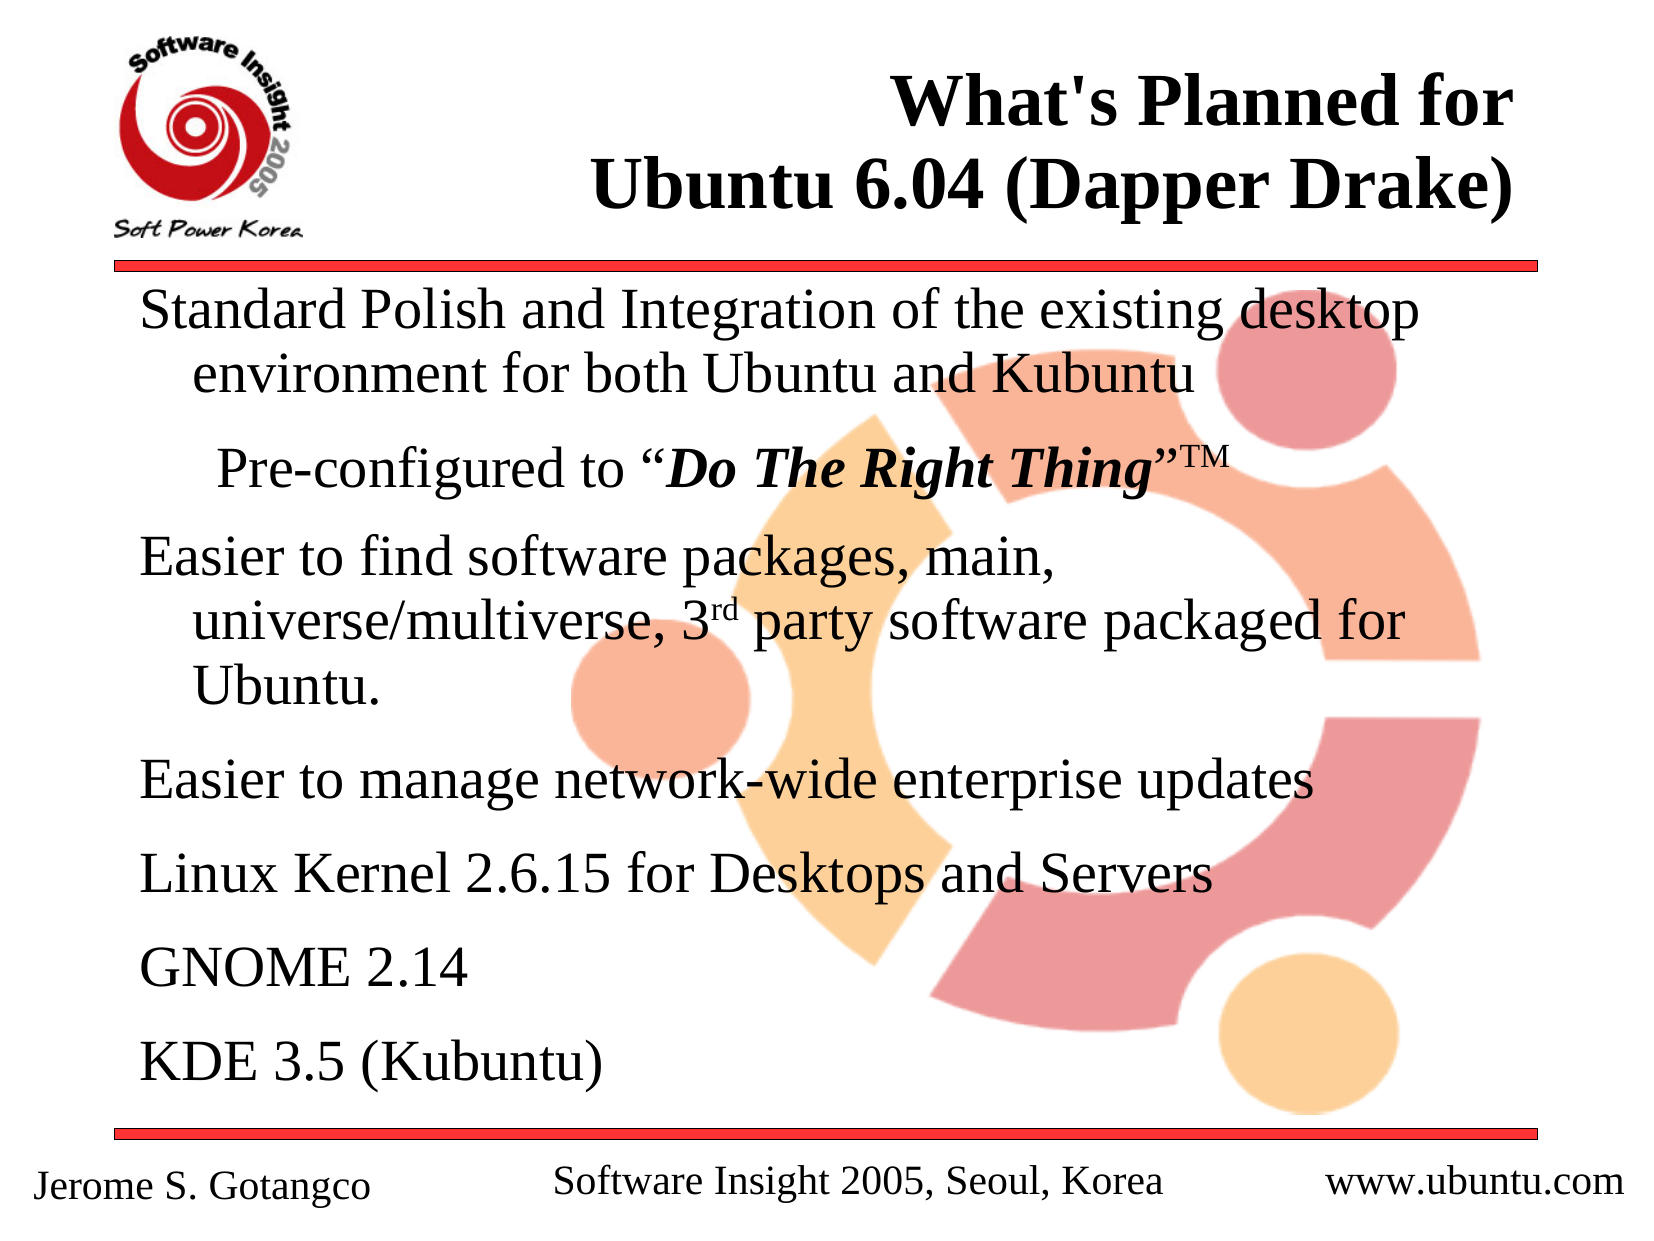

# What's Planned for Ubuntu 6.04 (Dapper Drake)
Standard Polish and Integration of the existing desktop environment for both Ubuntu and Kubuntu
Pre-configured to “Do The Right Thing”TM
Easier to find software packages, main, universe/multiverse, 3rd party software packaged for Ubuntu.
Easier to manage network-wide enterprise updates
Linux Kernel 2.6.15 for Desktops and Servers
GNOME 2.14
KDE 3.5 (Kubuntu)